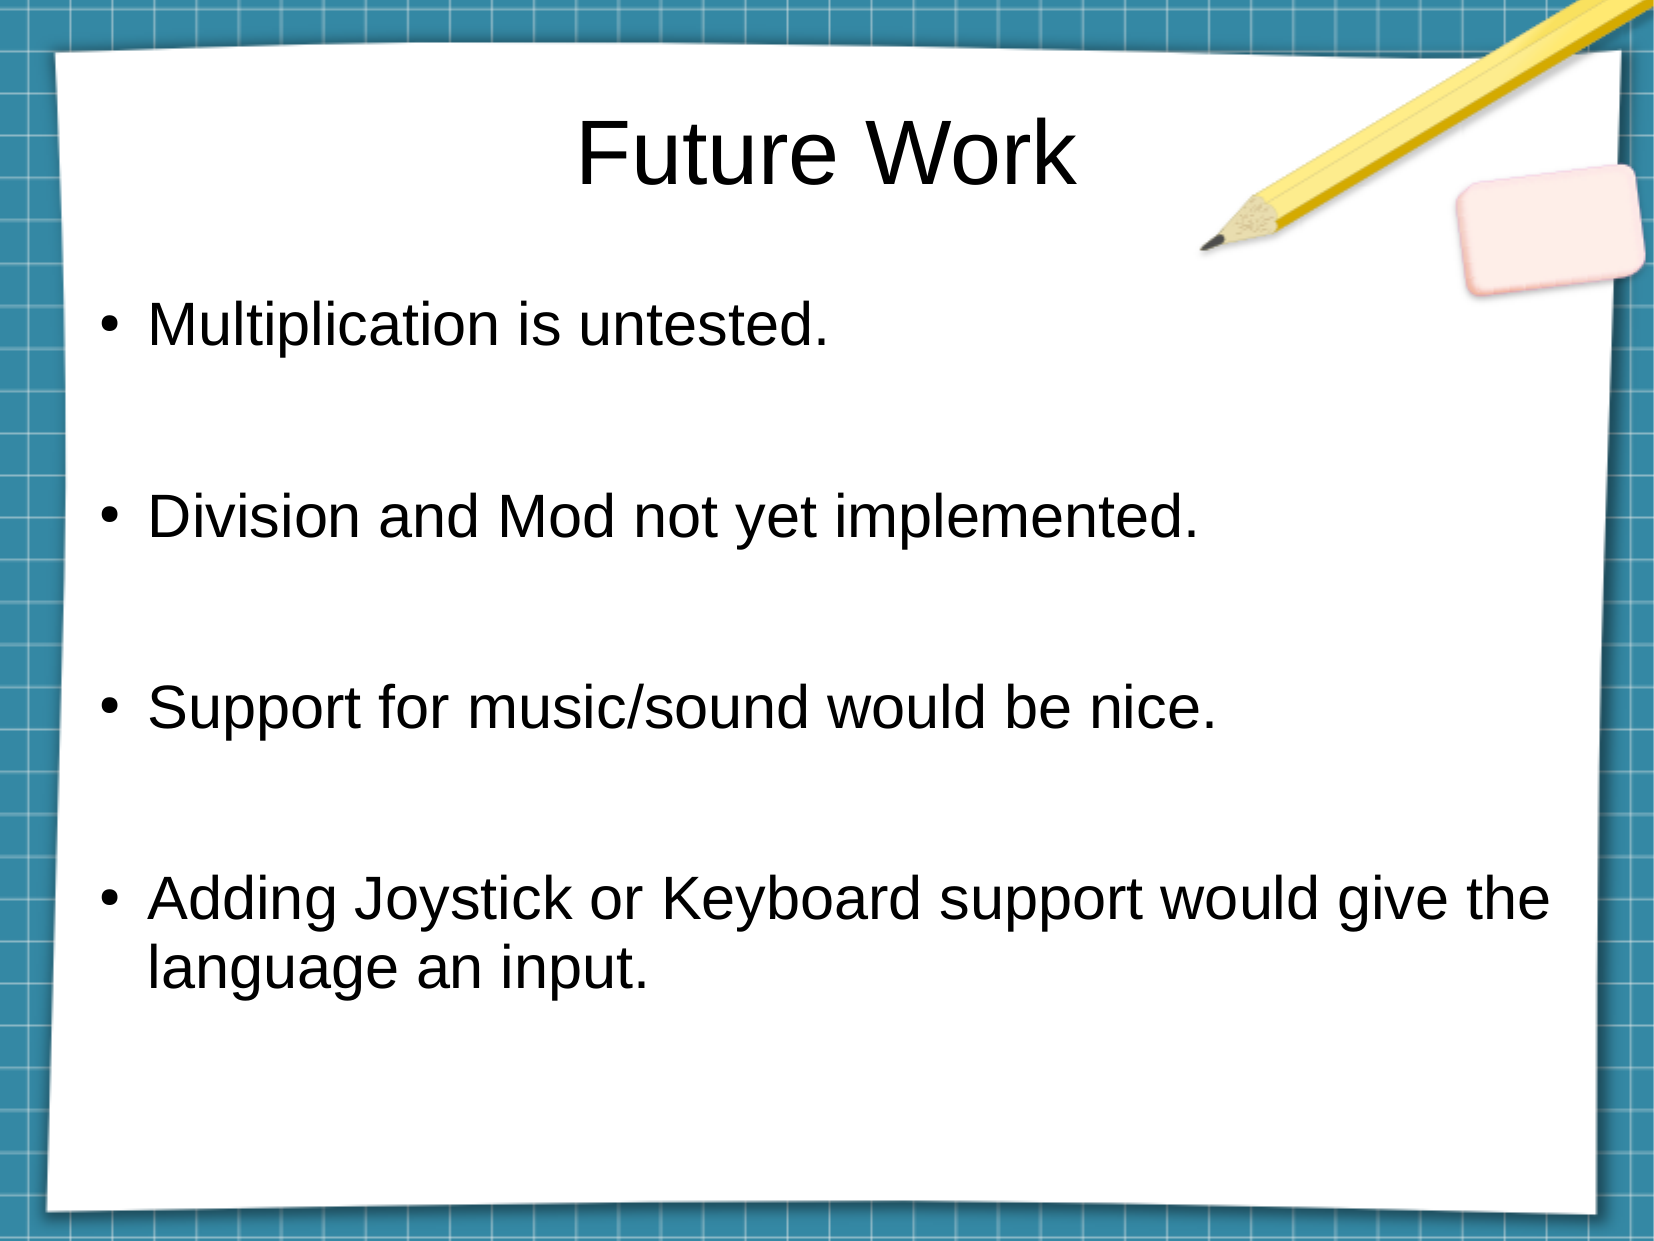

# Future Work
Multiplication is untested.
Division and Mod not yet implemented.
Support for music/sound would be nice.
Adding Joystick or Keyboard support would give the language an input.